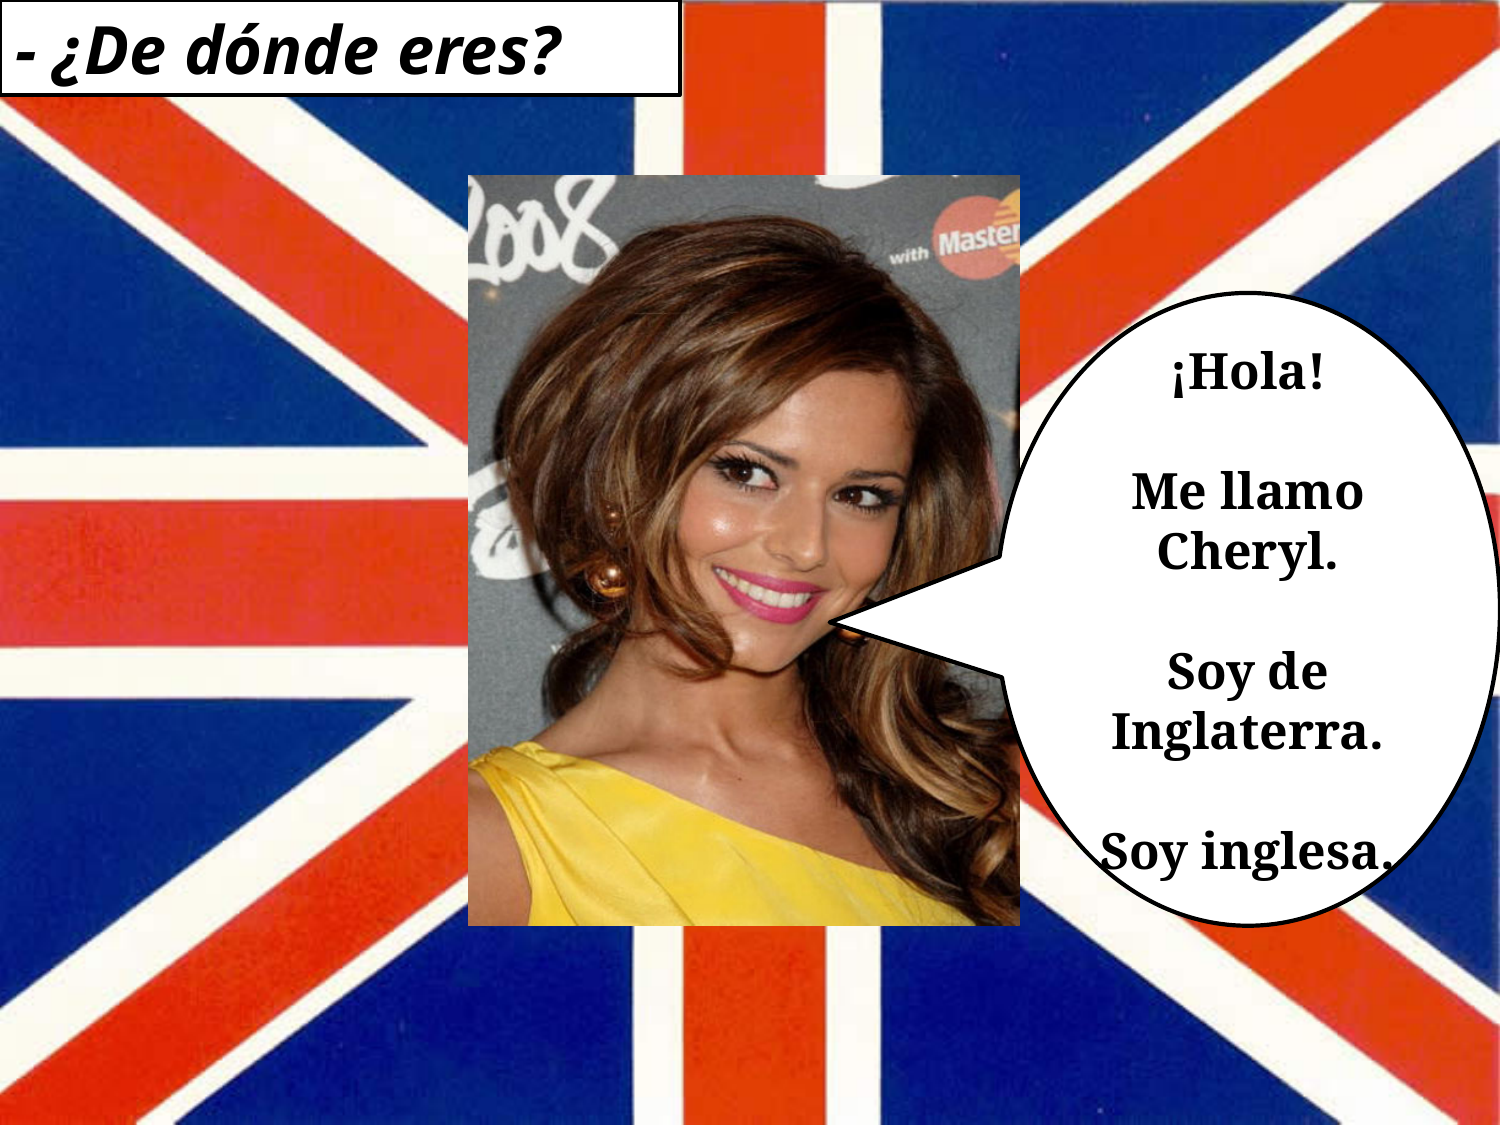

- ¿De dónde eres?
¡Hola!
Me llamo Cheryl.
Soy de Inglaterra.
Soy inglesa.